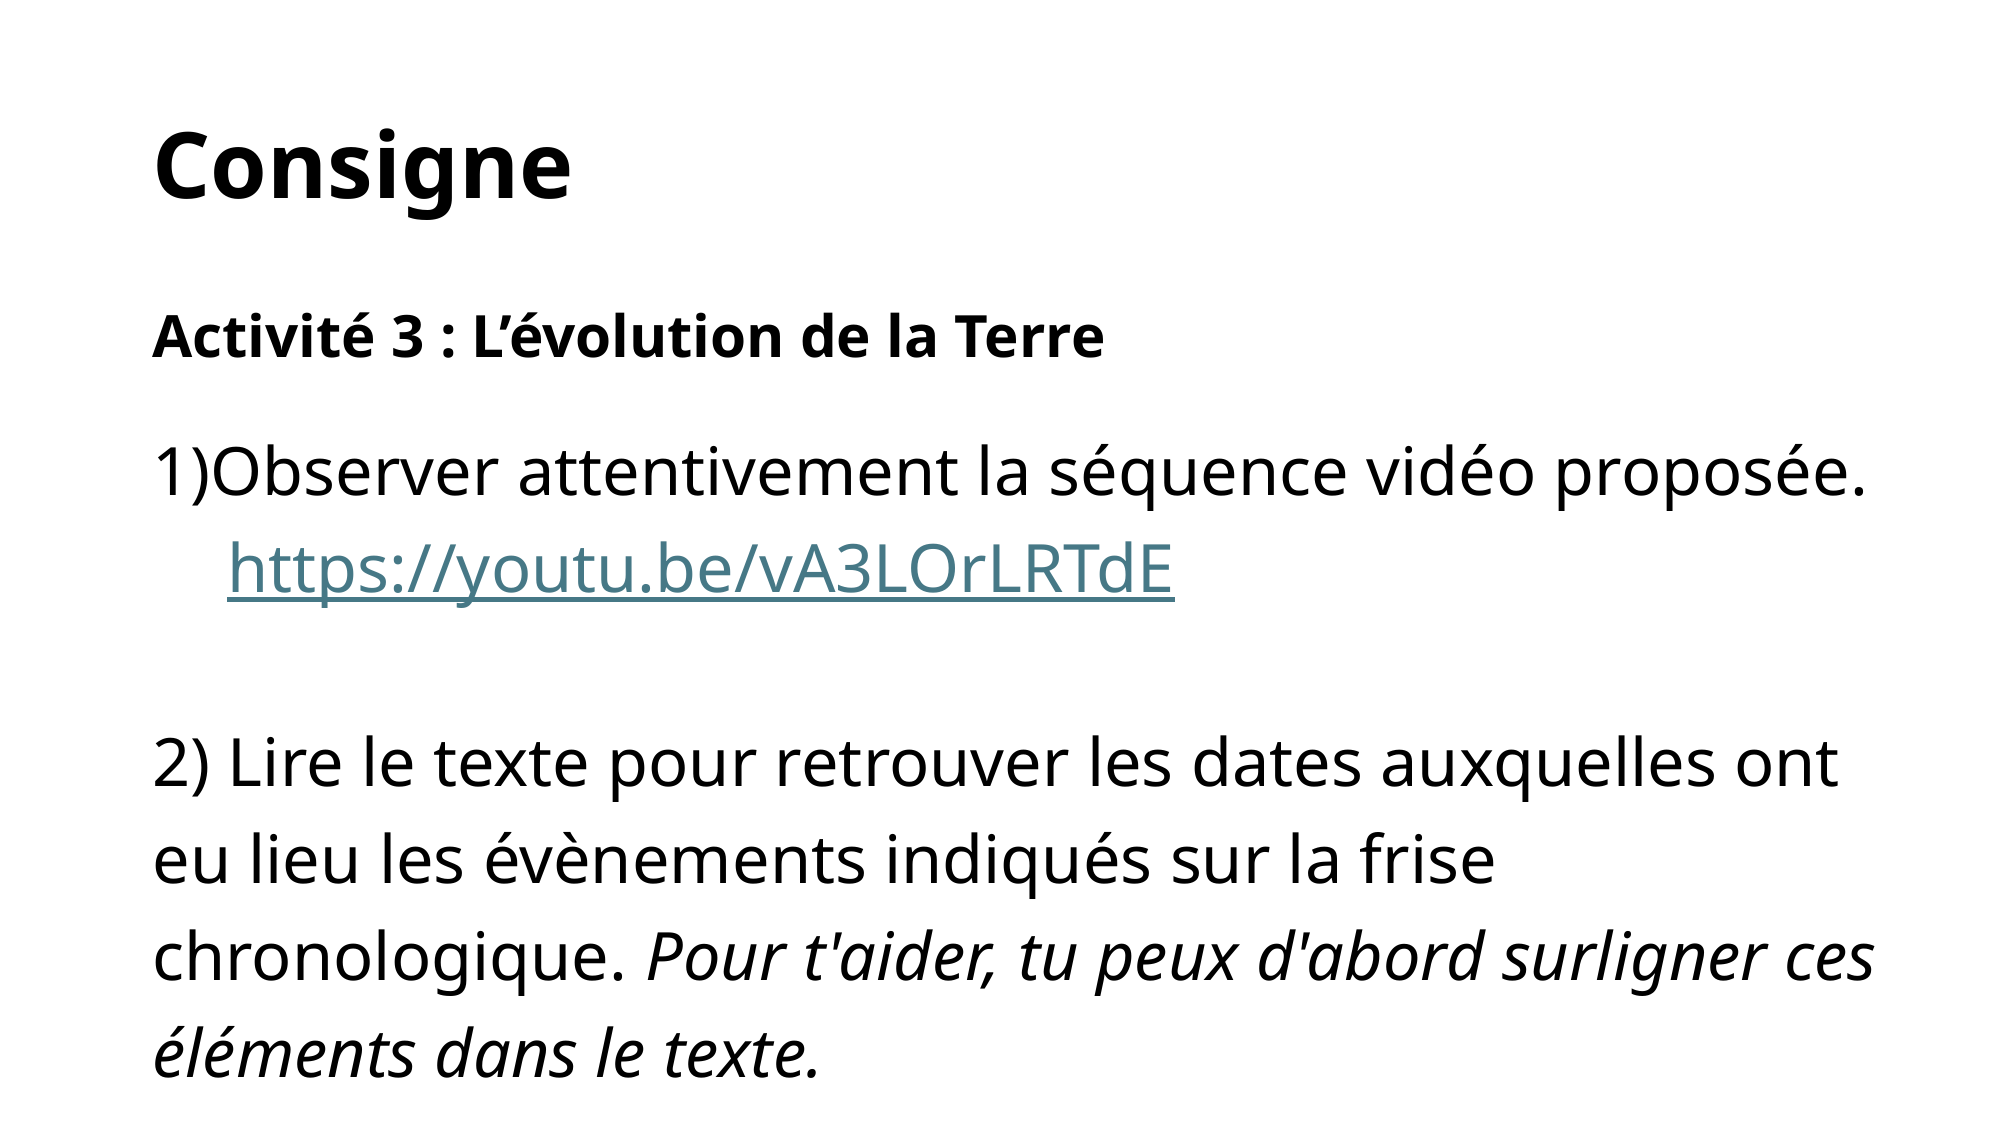

# Consigne
Activité 3 : L’évolution de la Terre
Observer attentivement la séquence vidéo proposée.
https://youtu.be/vA3LOrLRTdE
2) Lire le texte pour retrouver les dates auxquelles ont eu lieu les évènements indiqués sur la frise chronologique. Pour t'aider, tu peux d'abord surligner ces éléments dans le texte.